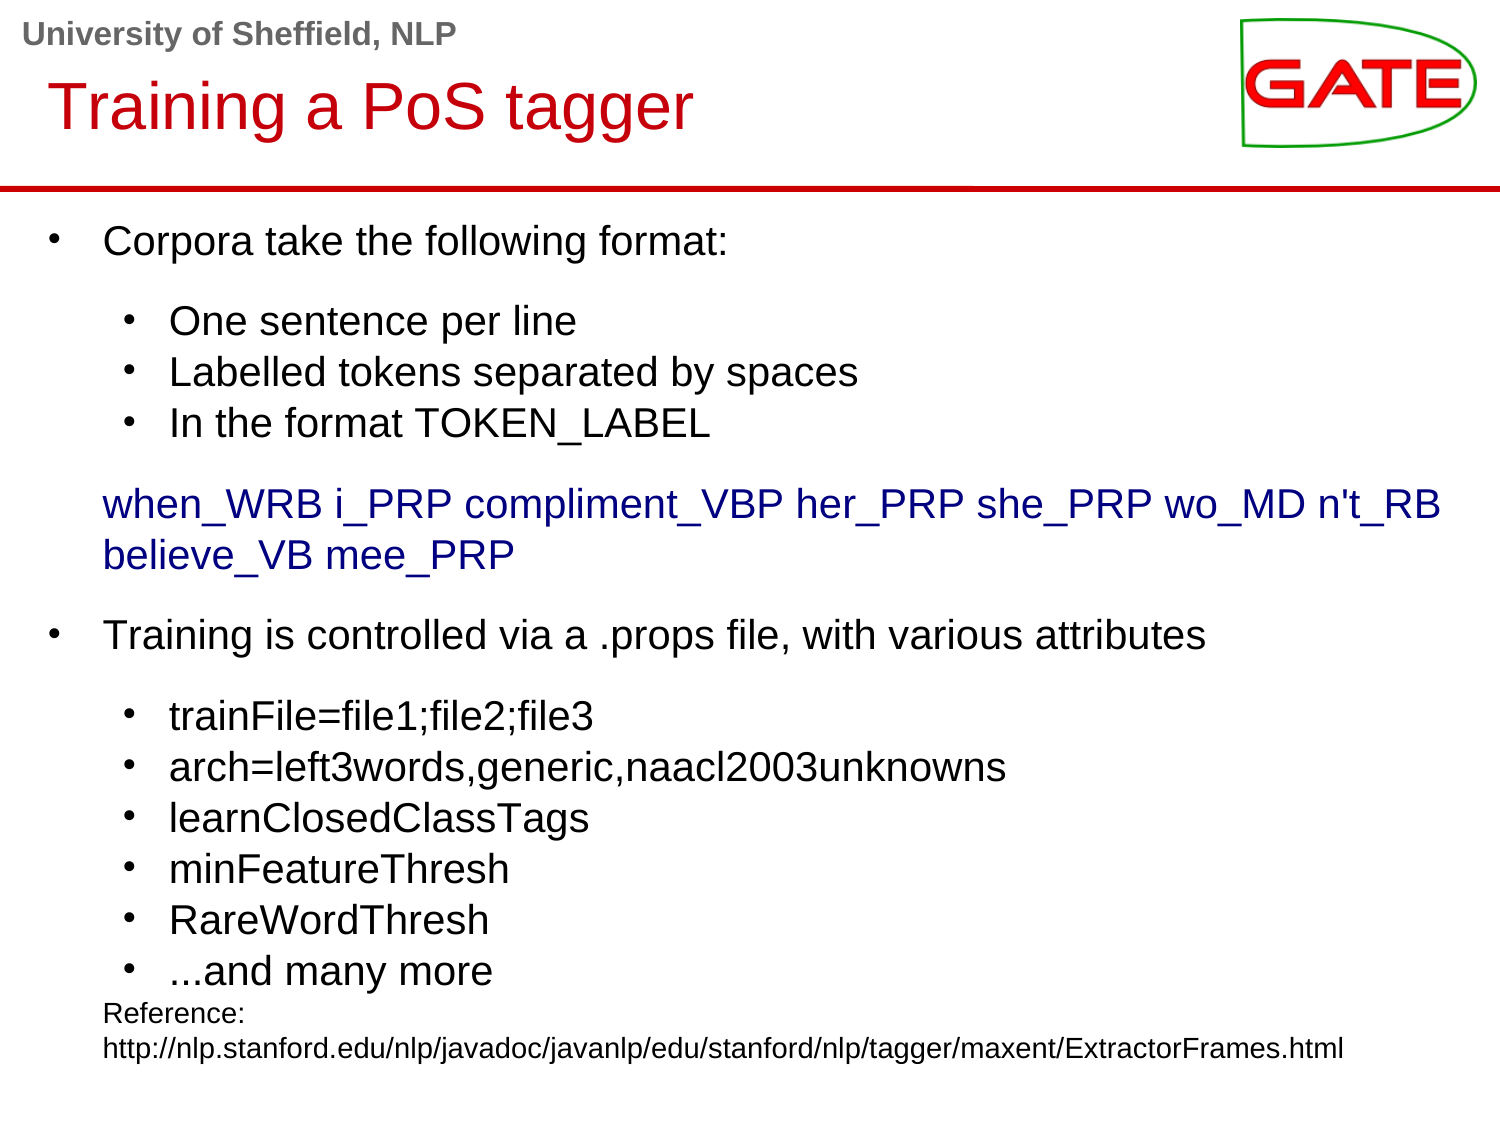

Training a PoS tagger
Corpora take the following format:
One sentence per line
Labelled tokens separated by spaces
In the format TOKEN_LABEL
when_WRB i_PRP compliment_VBP her_PRP she_PRP wo_MD n't_RB believe_VB mee_PRP
Training is controlled via a .props file, with various attributes
trainFile=file1;file2;file3
arch=left3words,generic,naacl2003unknowns
learnClosedClassTags
minFeatureThresh
RareWordThresh
...and many more
Reference: http://nlp.stanford.edu/nlp/javadoc/javanlp/edu/stanford/nlp/tagger/maxent/ExtractorFrames.html